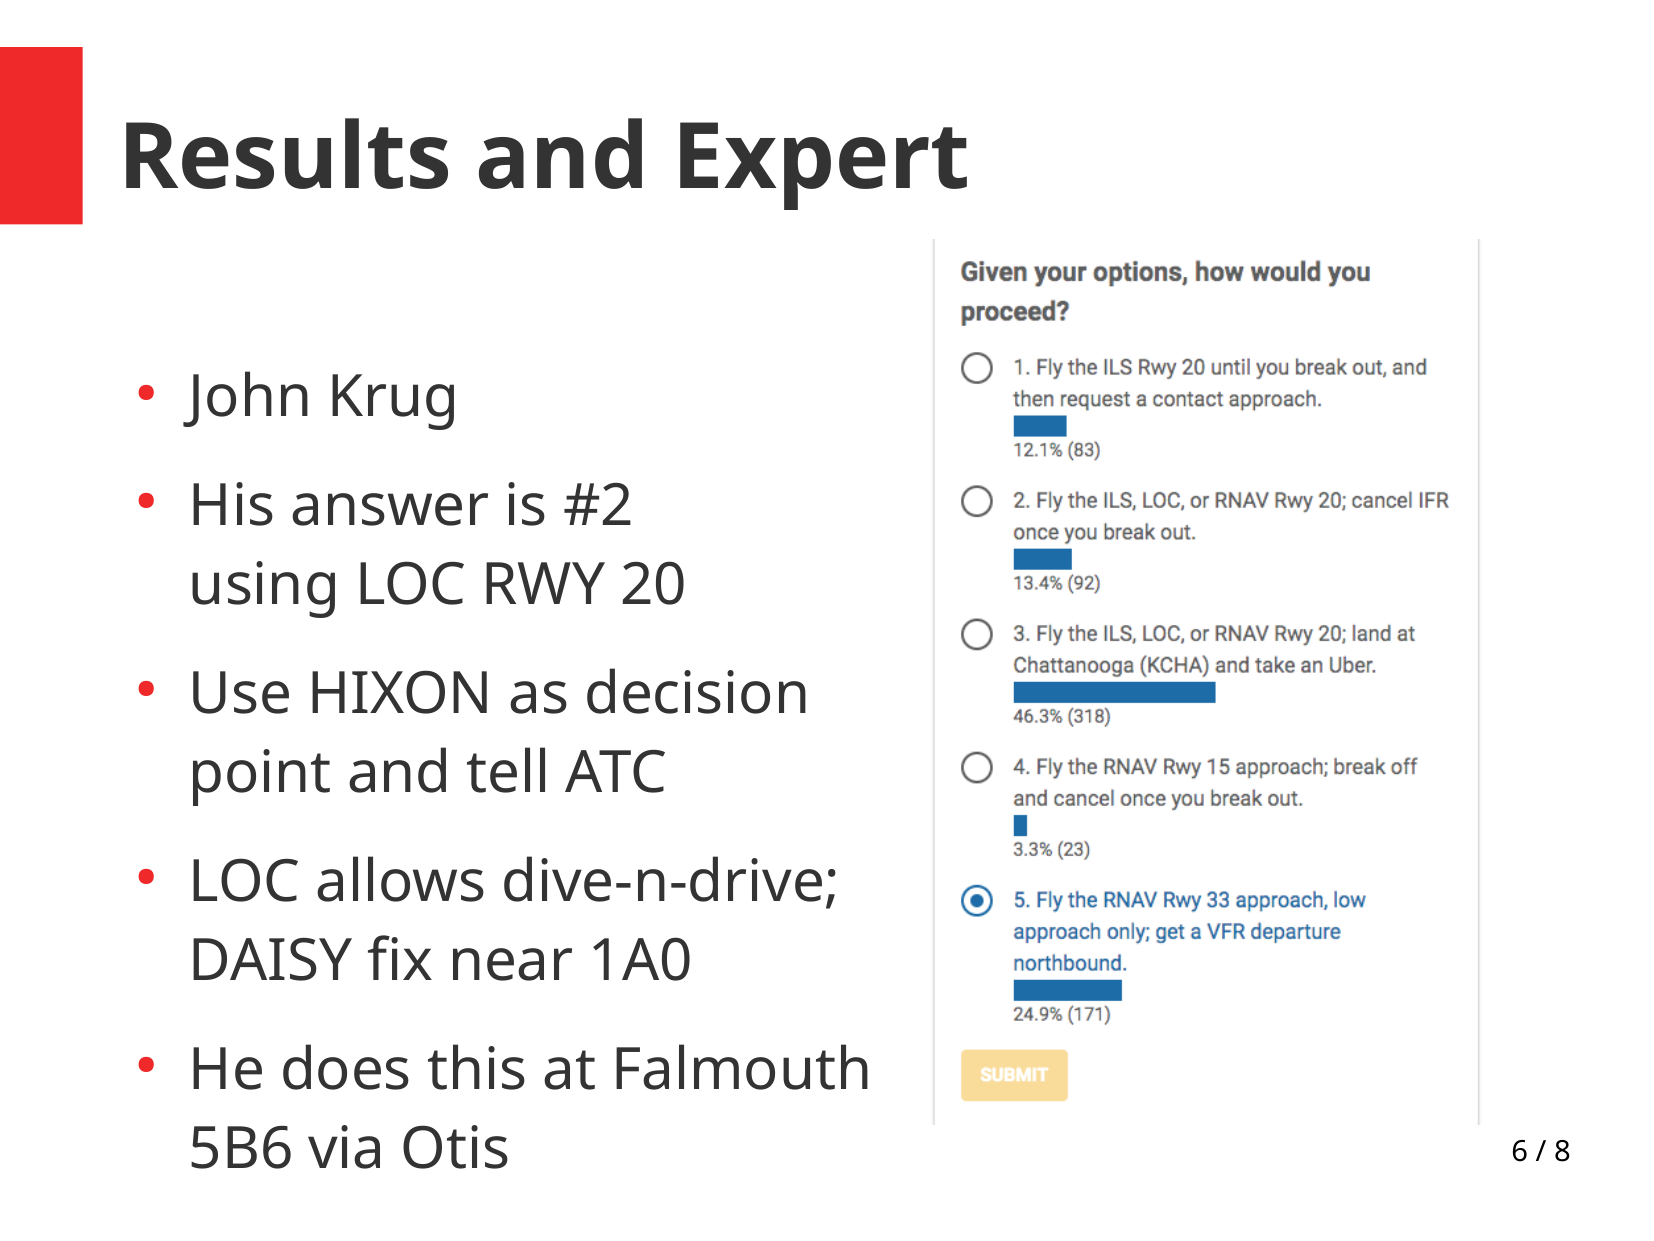

# Results and Expert
John Krug
His answer is #2
using LOC RWY 20
Use HIXON as decision
point and tell ATC
LOC allows dive-n-drive;
DAISY fix near 1A0
He does this at Falmouth
5B6 via Otis
6